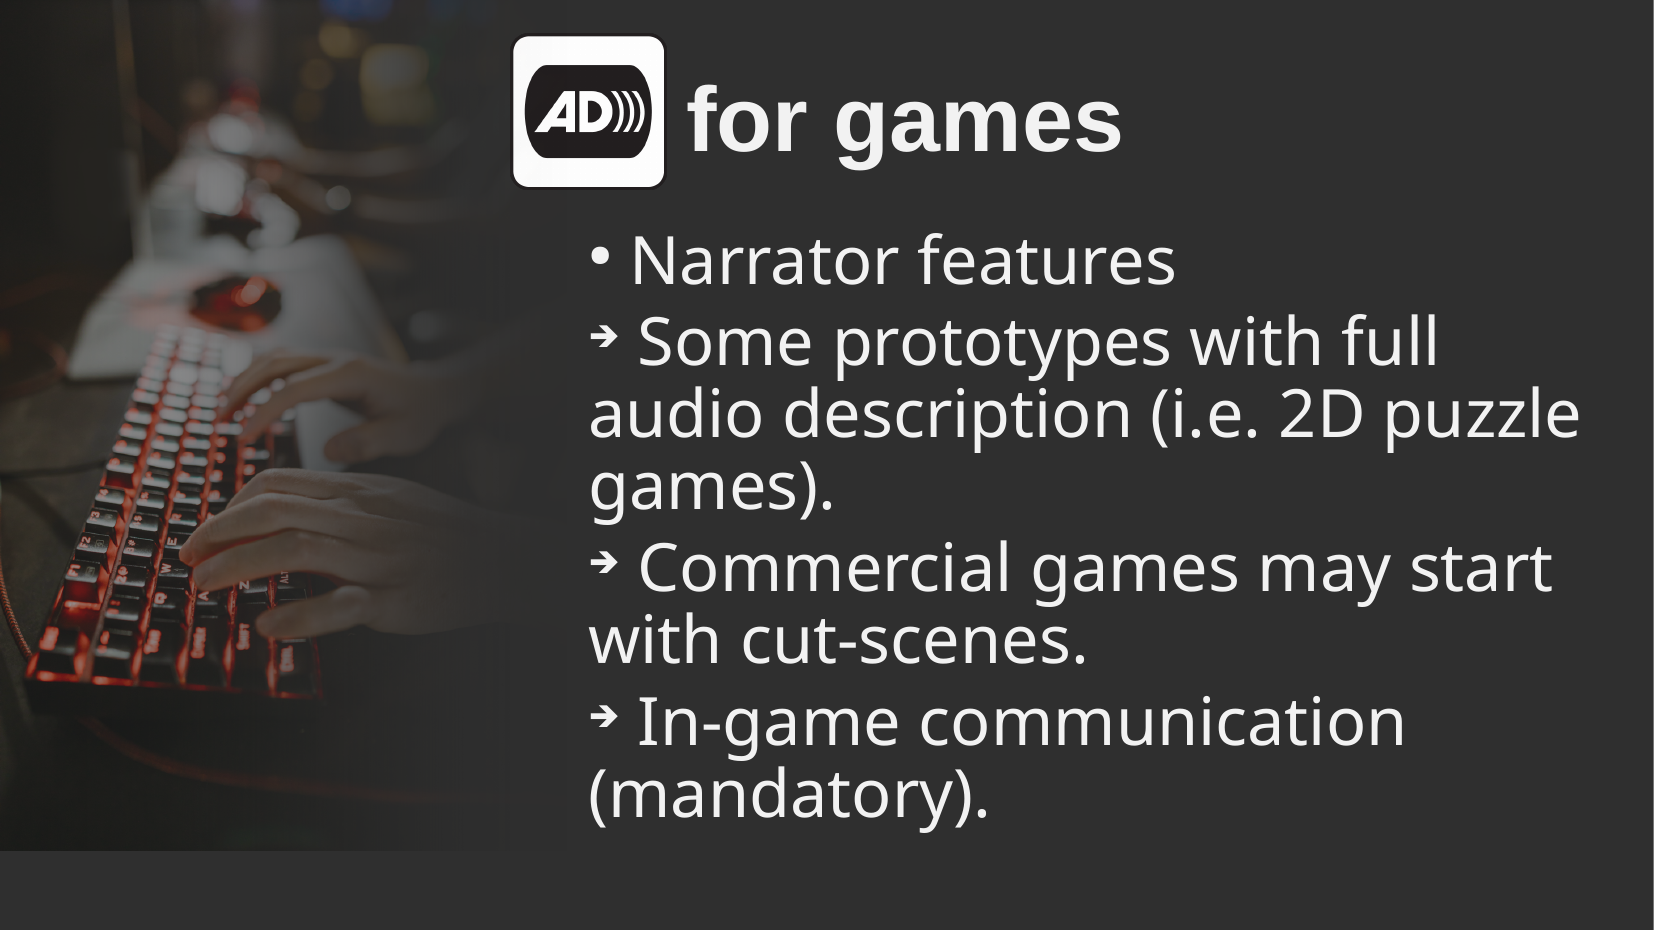

# AD for games
 Narrator features
 Some prototypes with full audio description (i.e. 2D puzzle games).
 Commercial games may start with cut-scenes.
 In-game communication (mandatory).